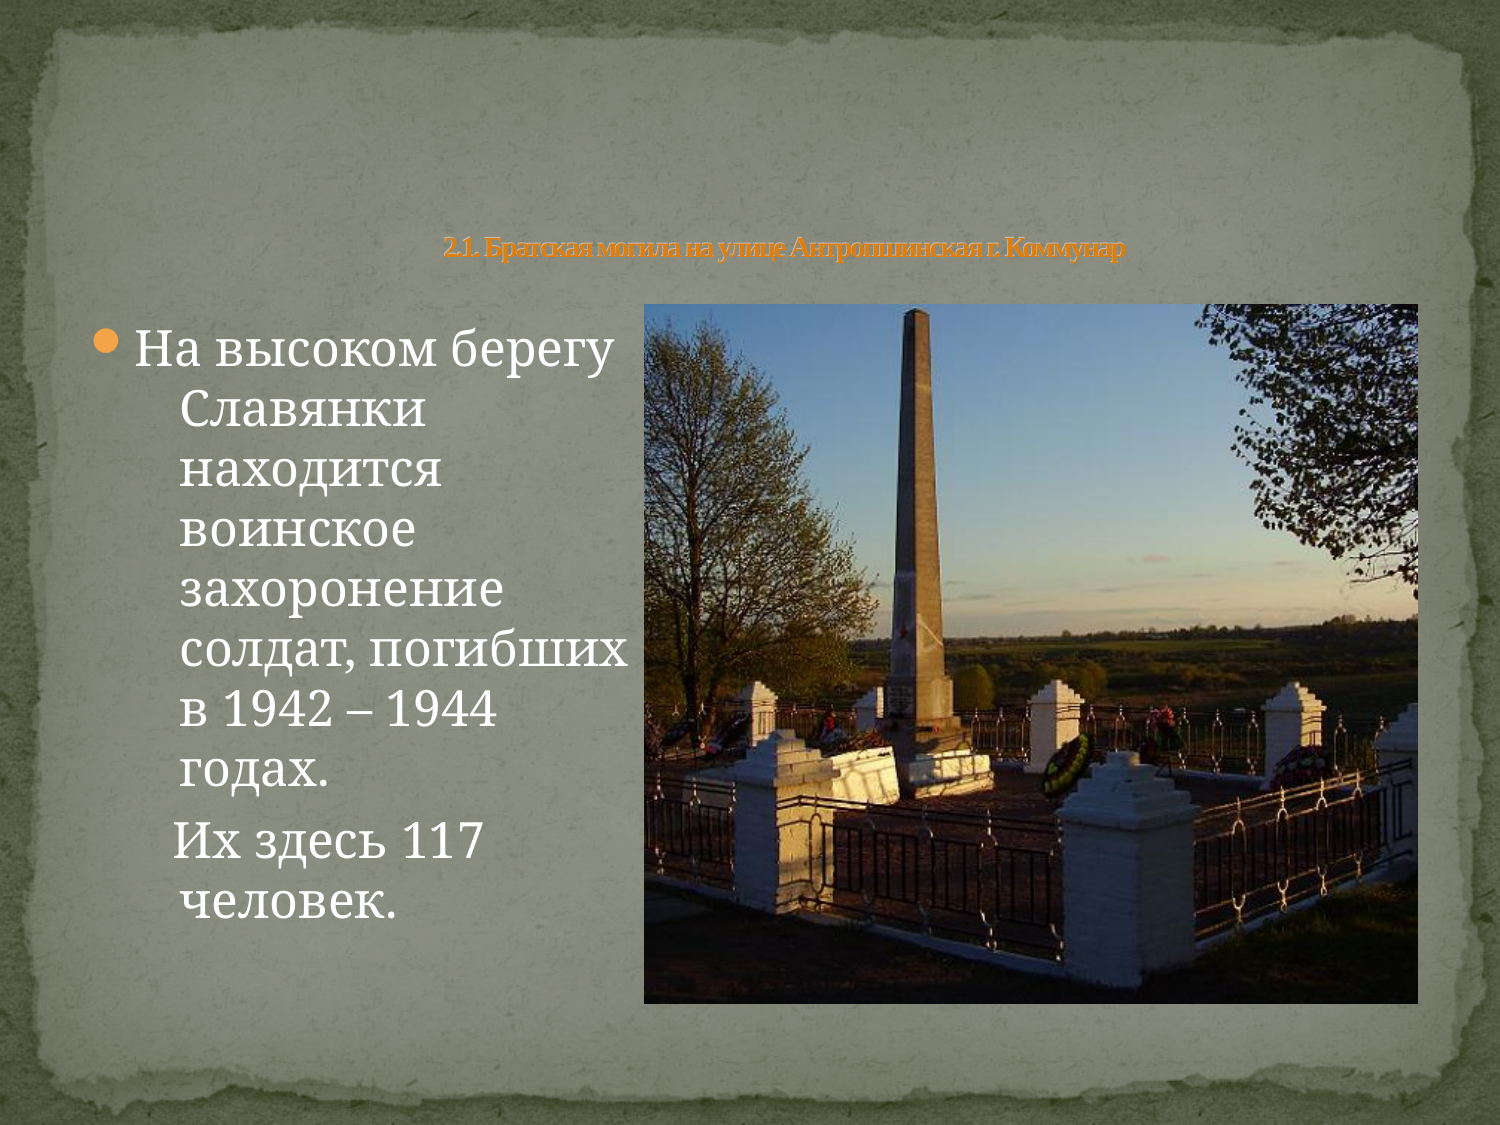

2.1. Братская могила на улице Антропшинская г. Коммунар
# На высоком берегу Славянки находится воинское захоронение солдат, погибших в 1942 – 1944 годах.
 Их здесь 117 человек.